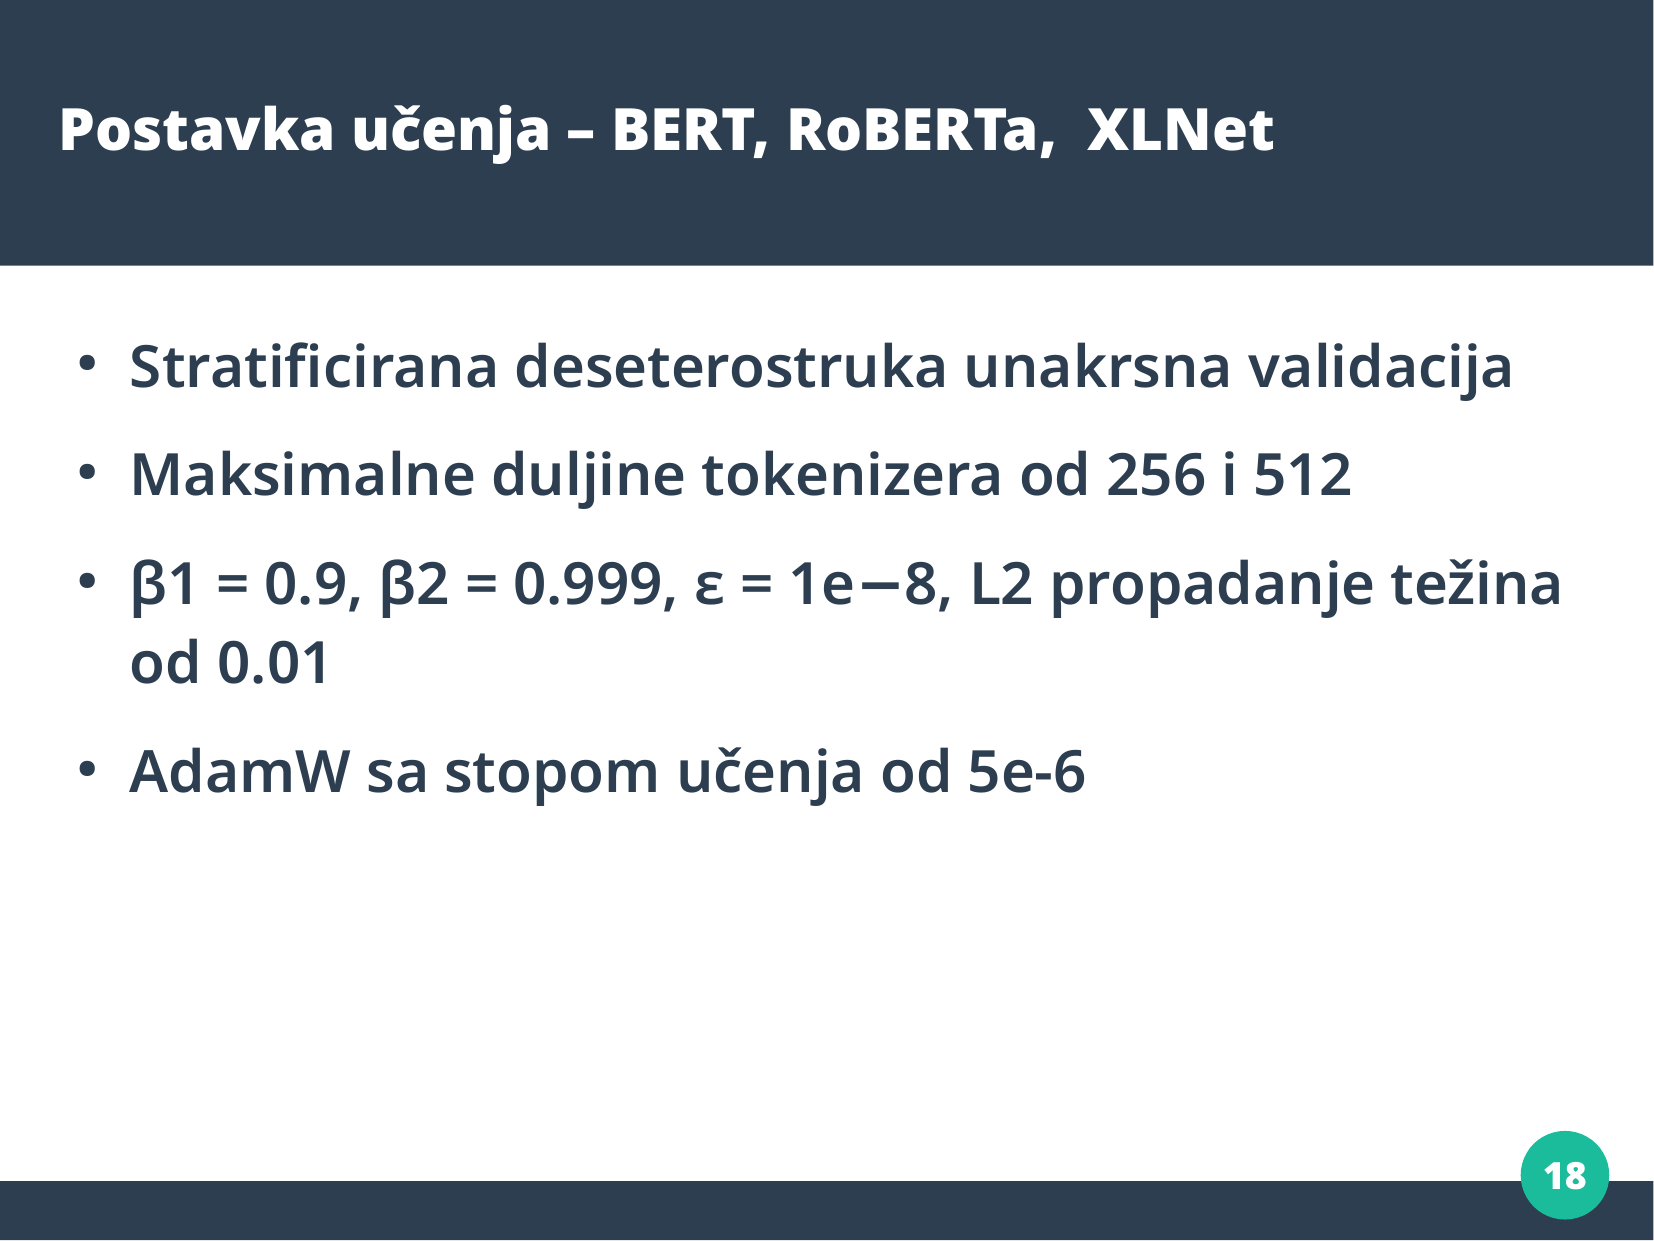

# Postavka učenja – BERT, RoBERTa, XLNet
Stratificirana deseterostruka unakrsna validacija
Maksimalne duljine tokenizera od 256 i 512
β1 = 0.9, β2 = 0.999, ε = 1e−8, L2 propadanje težina od 0.01
AdamW sa stopom učenja od 5e-6
18